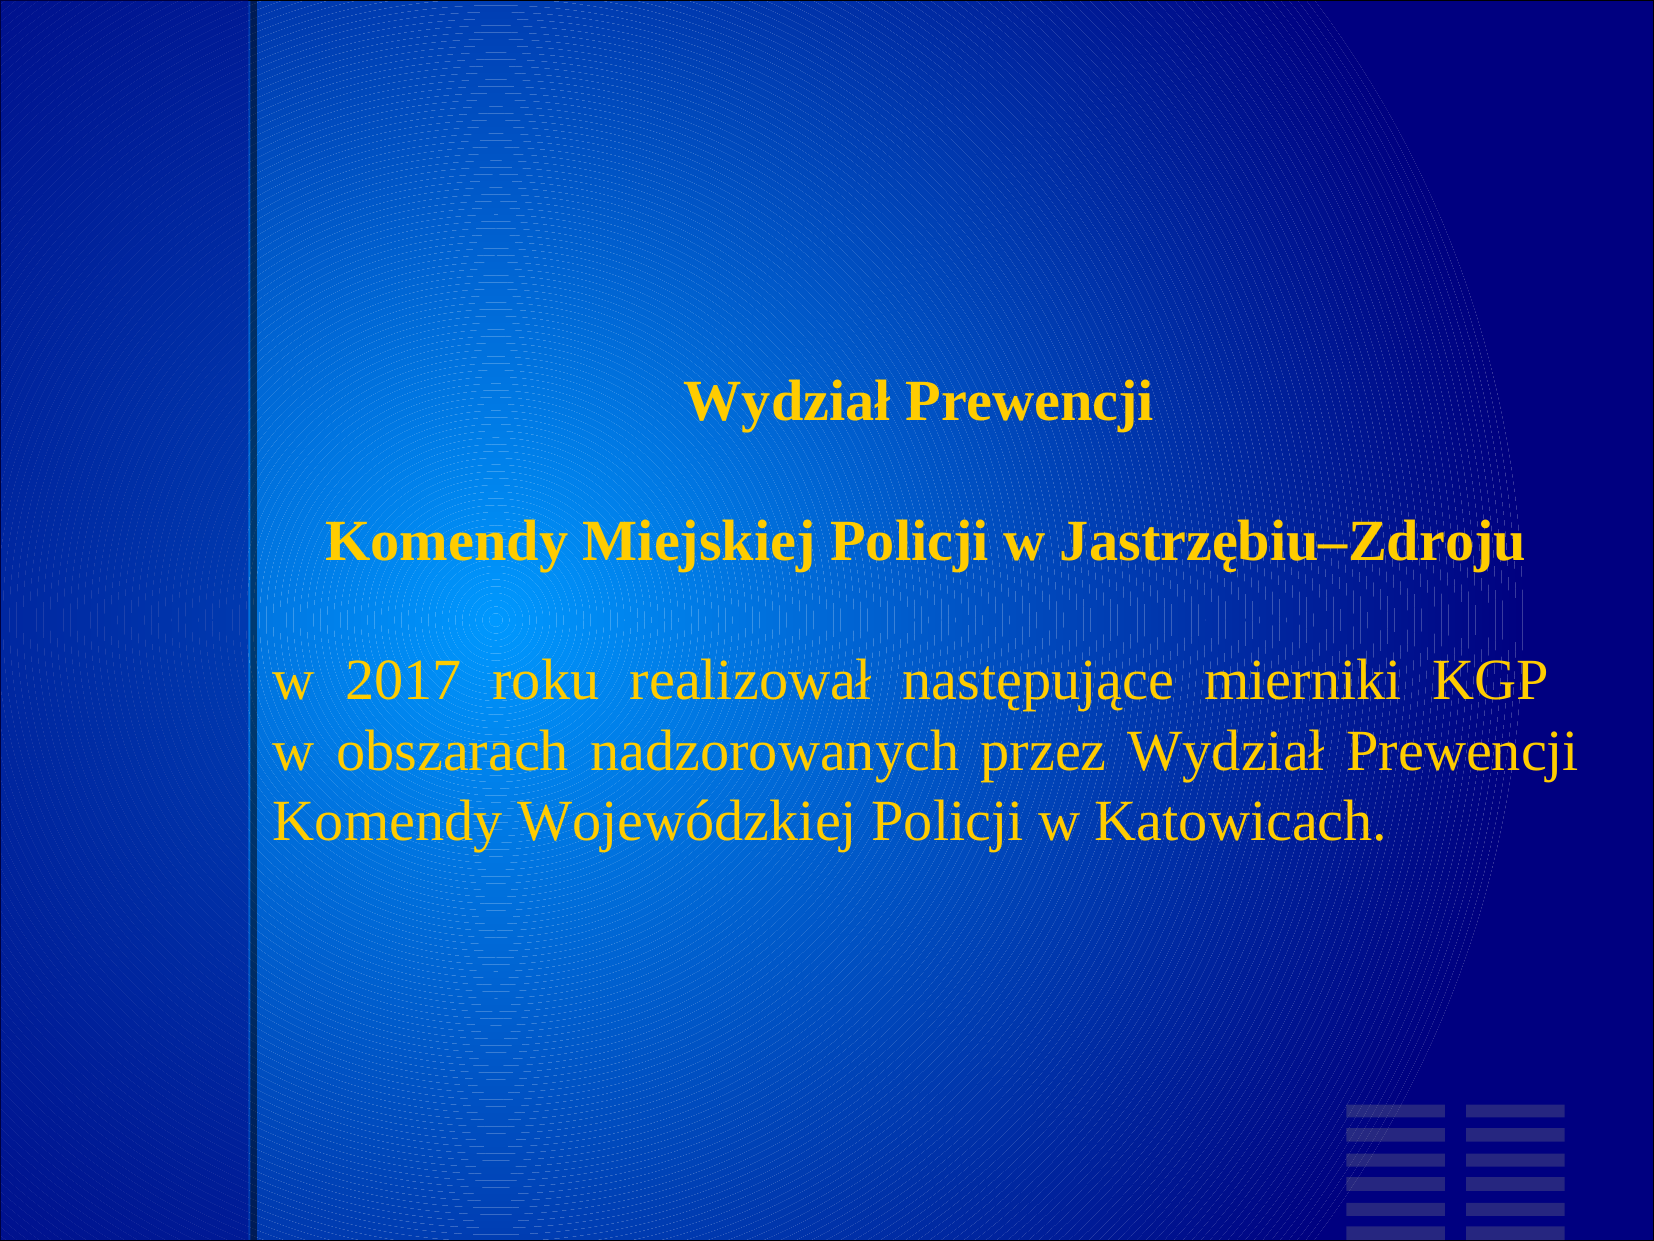

Wydział Prewencji
Komendy Miejskiej Policji w Jastrzębiu–Zdroju
w 2017 roku realizował następujące mierniki KGP
w obszarach nadzorowanych przez Wydział Prewencji Komendy Wojewódzkiej Policji w Katowicach.